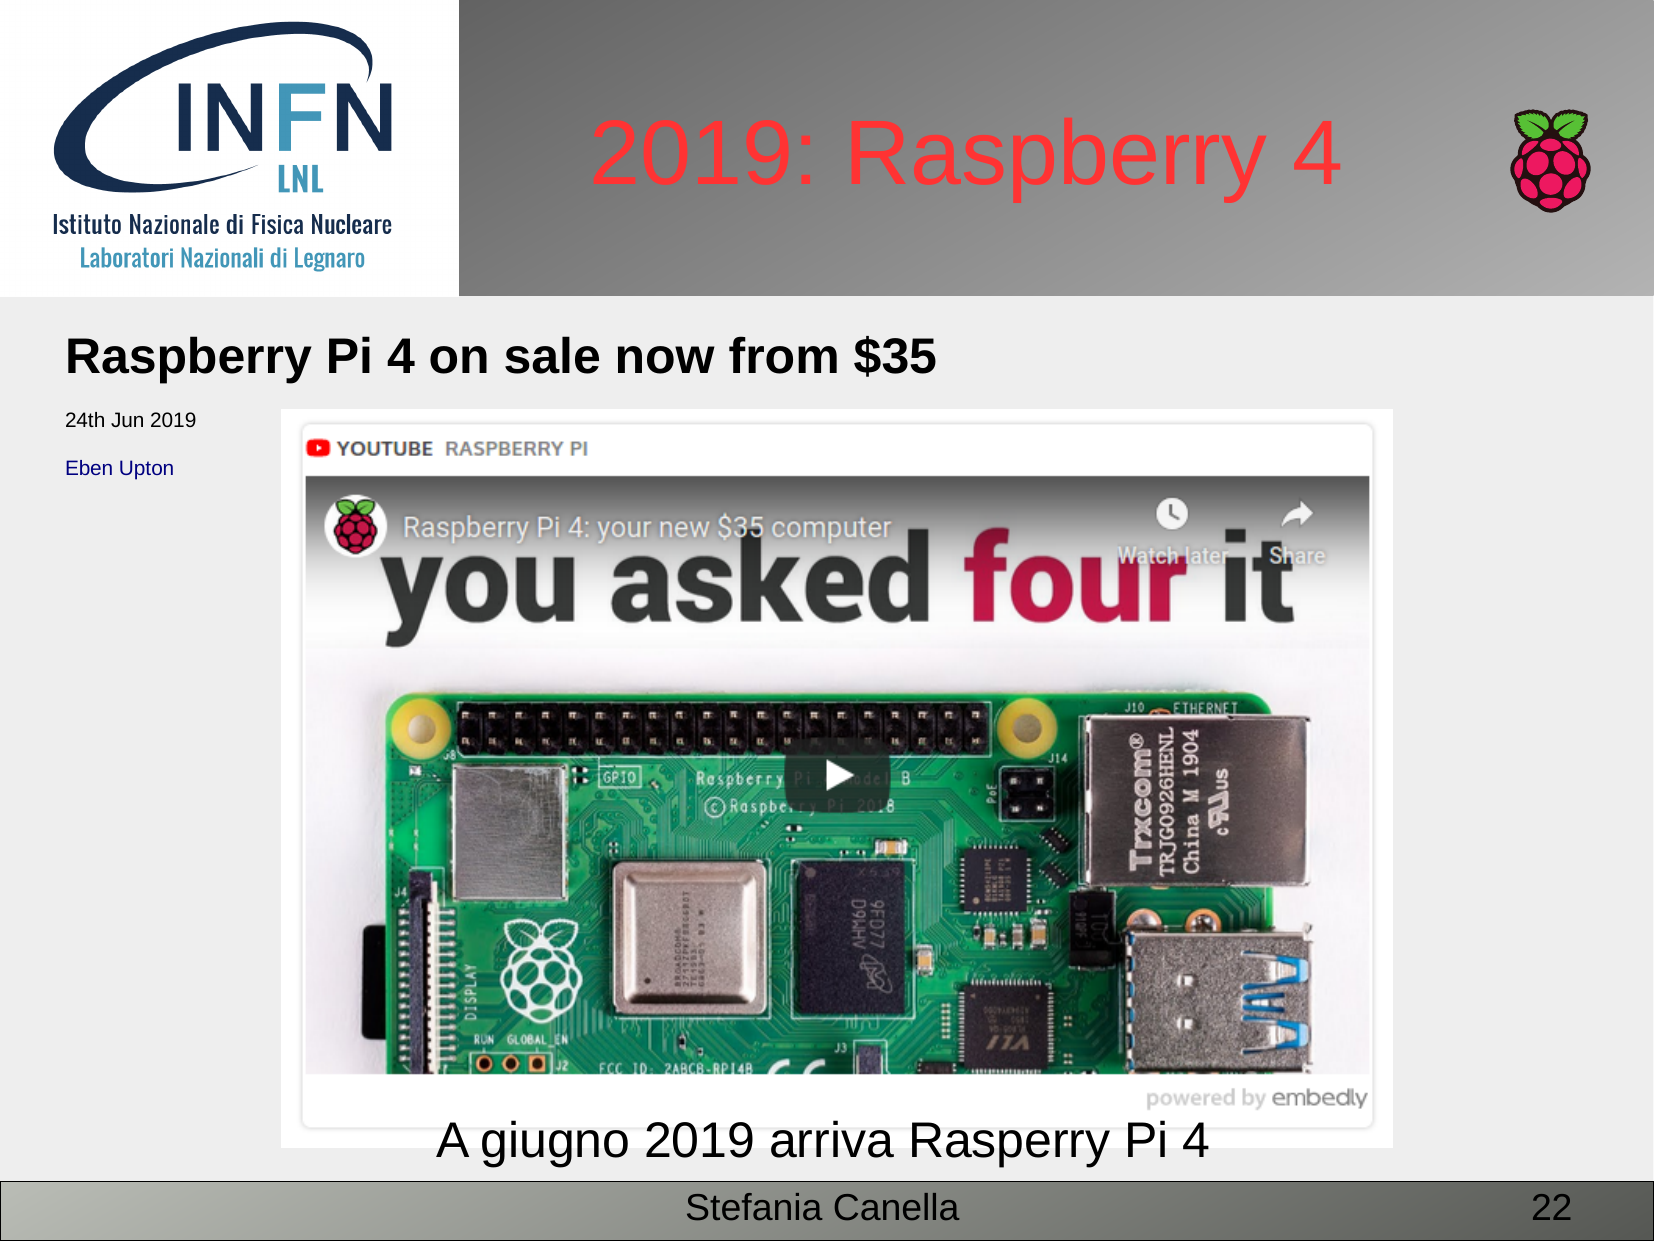

# 2019: Raspberry 4
Raspberry Pi 4 on sale now from $35
24th Jun 2019
Eben Upton
A giugno 2019 arriva Rasperry Pi 4
Stefania Canella